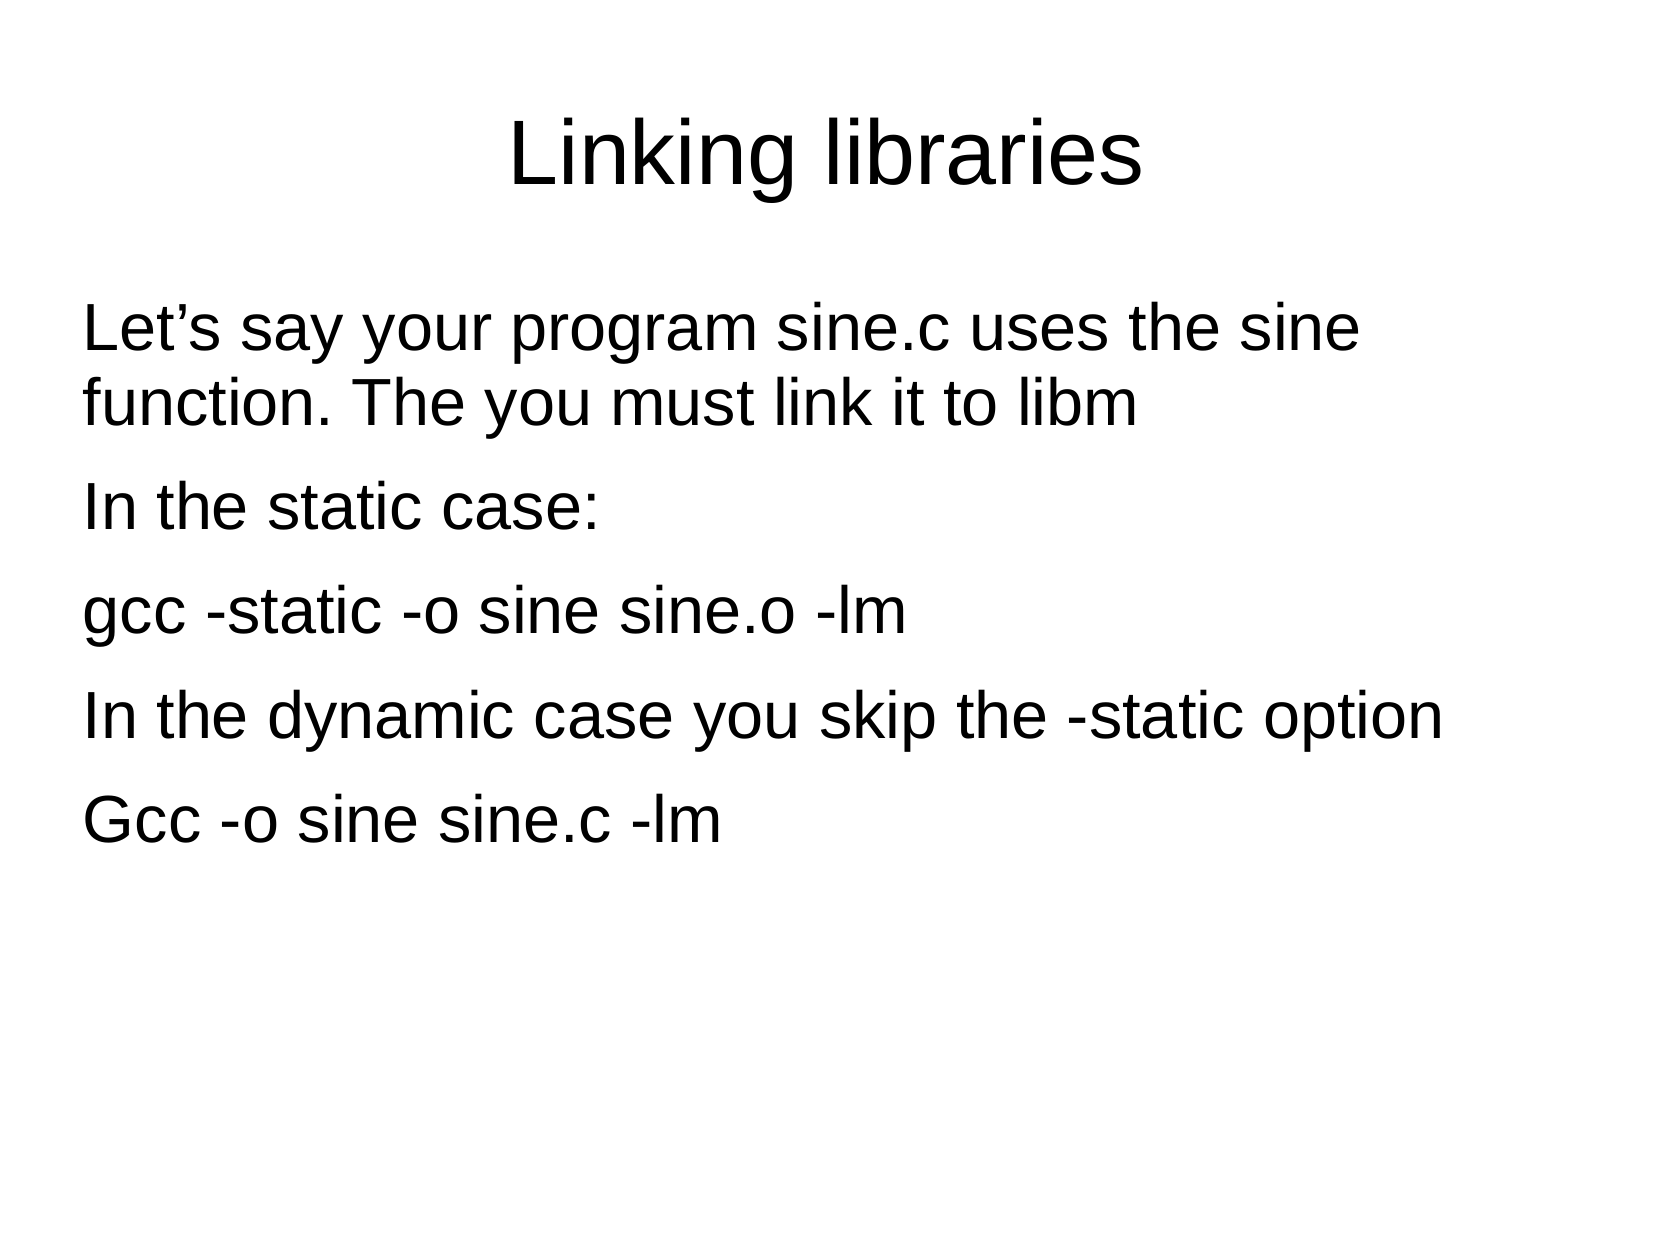

# Linking libraries
Let’s say your program sine.c uses the sine function. The you must link it to libm
In the static case:
gcc -static -o sine sine.o -lm
In the dynamic case you skip the -static option
Gcc -o sine sine.c -lm